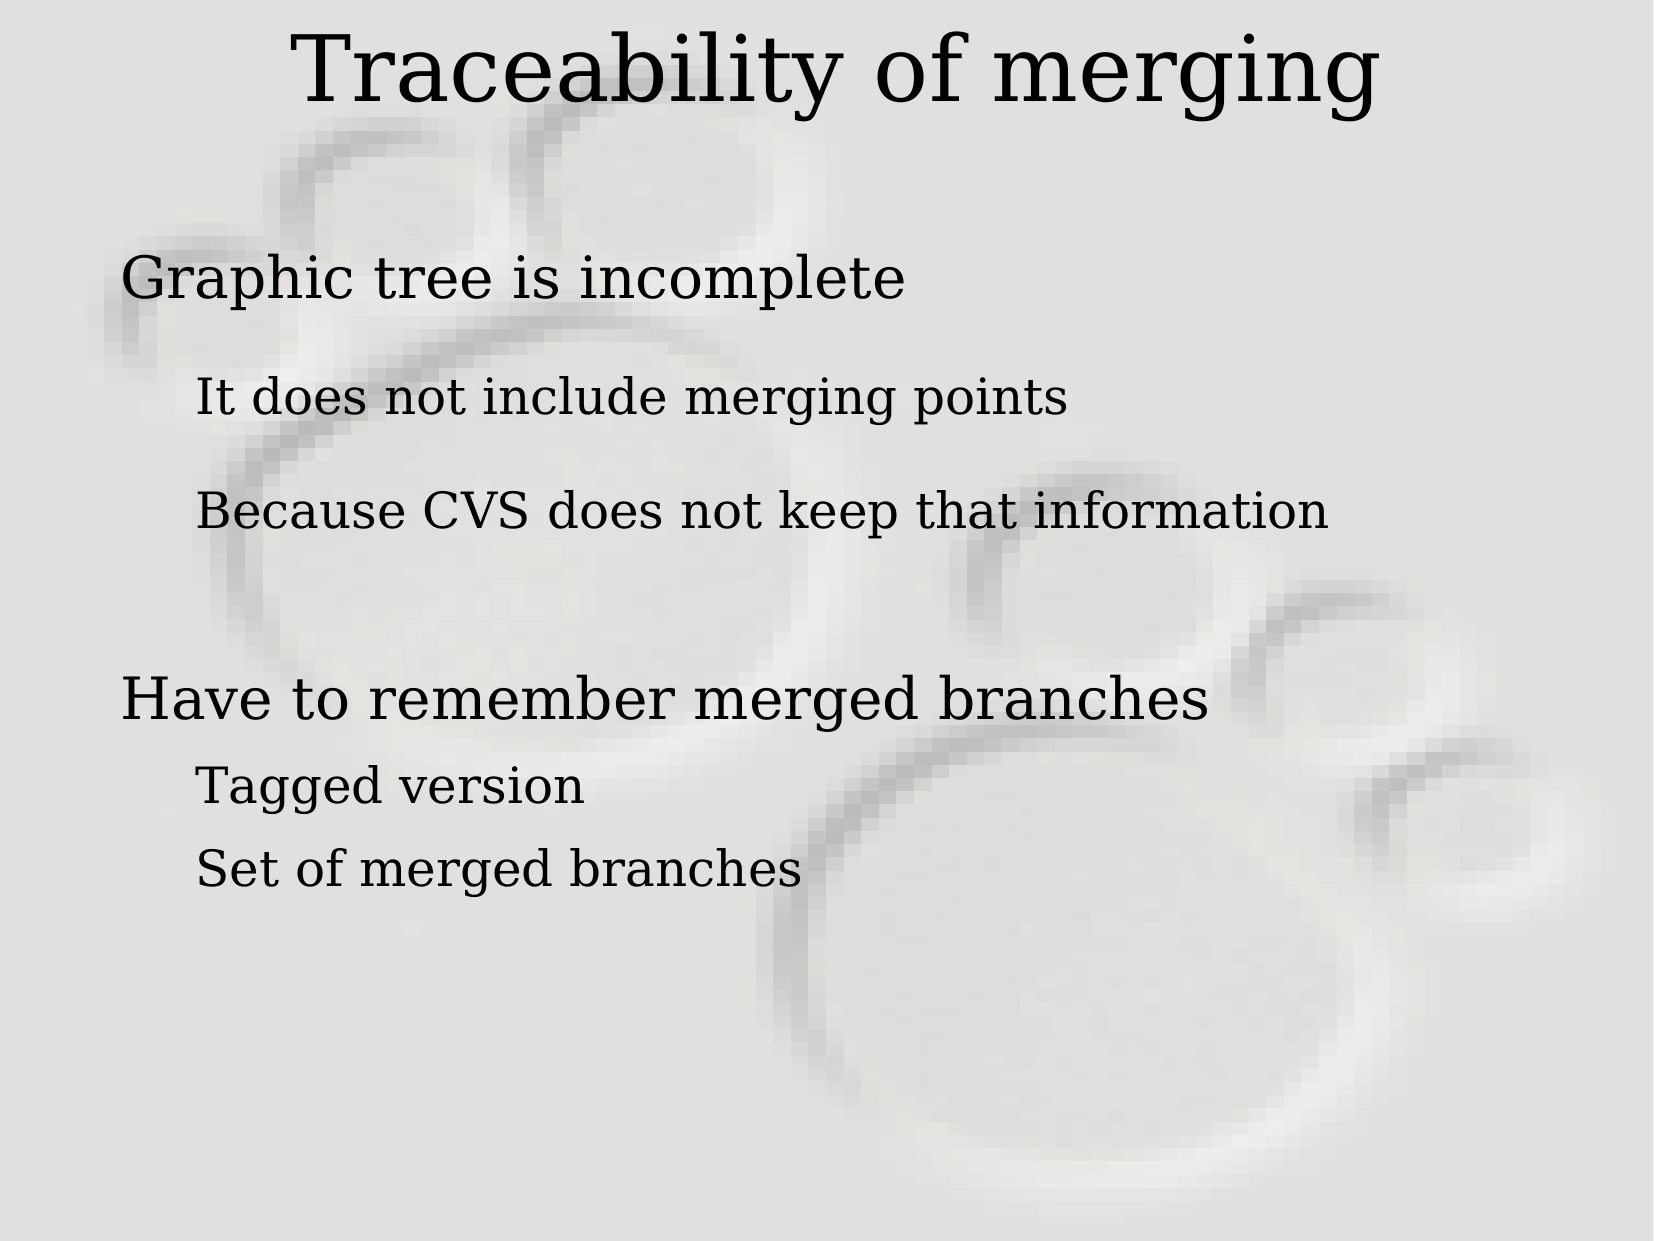

# Traceability of merging
Graphic tree is incomplete
It does not include merging points
Because CVS does not keep that information
Have to remember merged branches
Tagged version
Set of merged branches